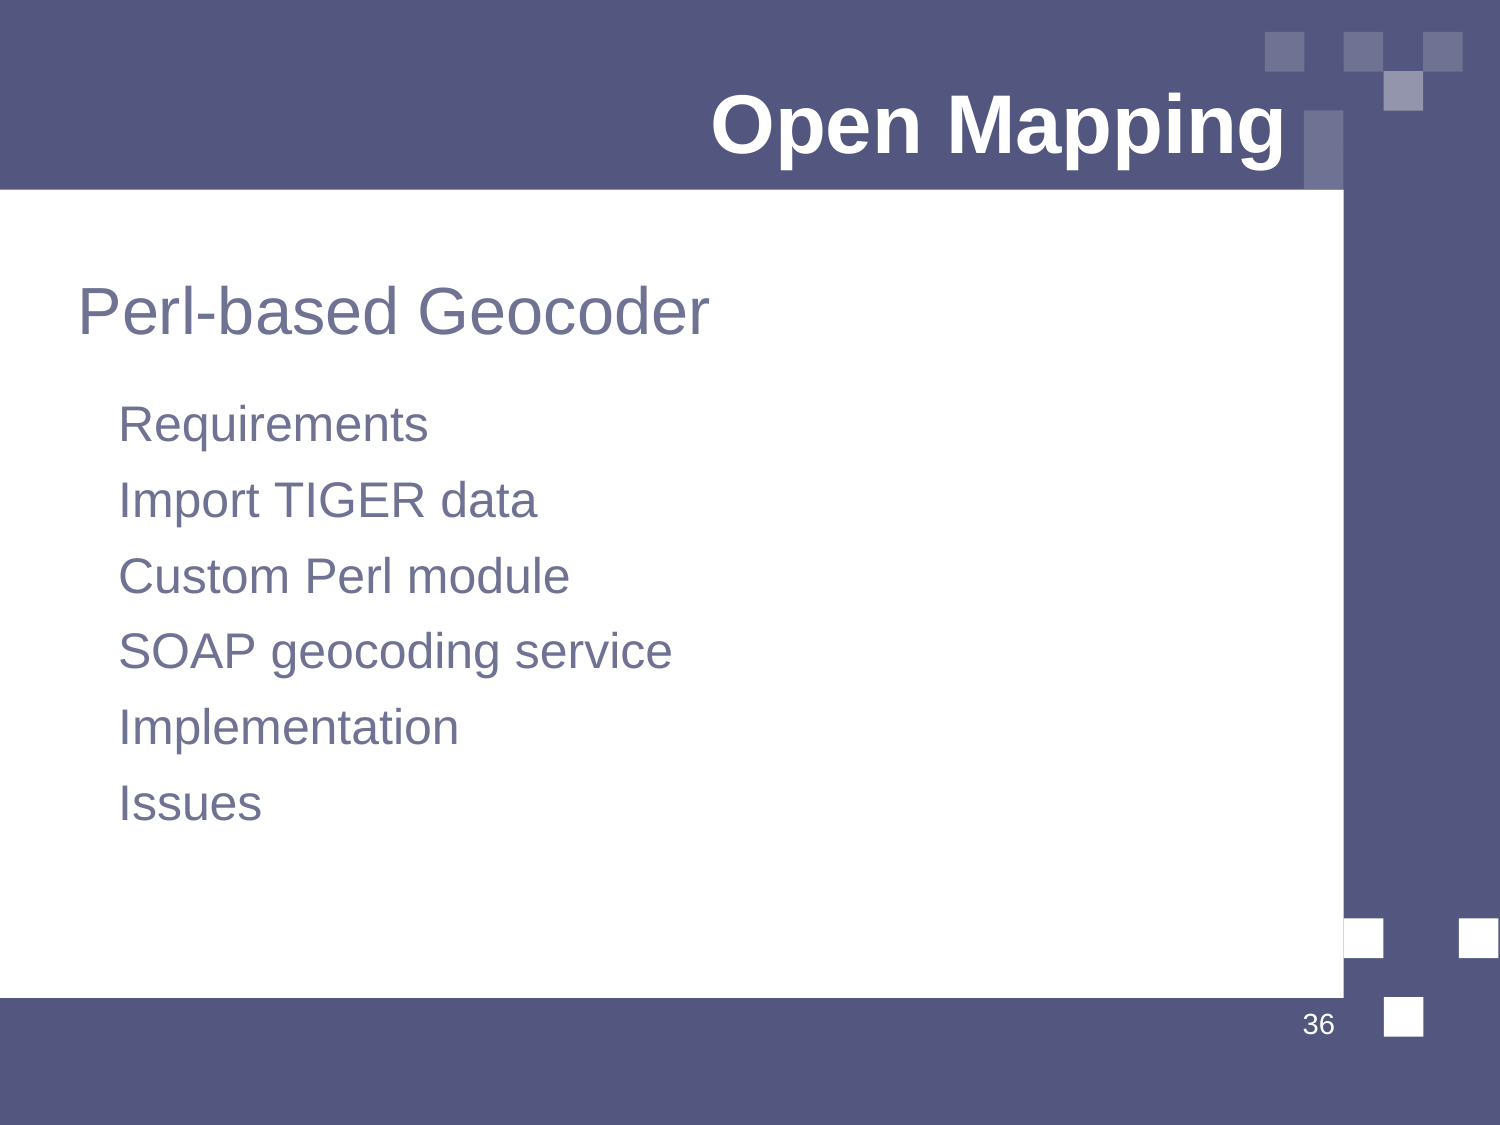

# Open Mapping
 Perl-based Geocoder
Requirements
Import TIGER data
Custom Perl module
SOAP geocoding service
Implementation
Issues
36